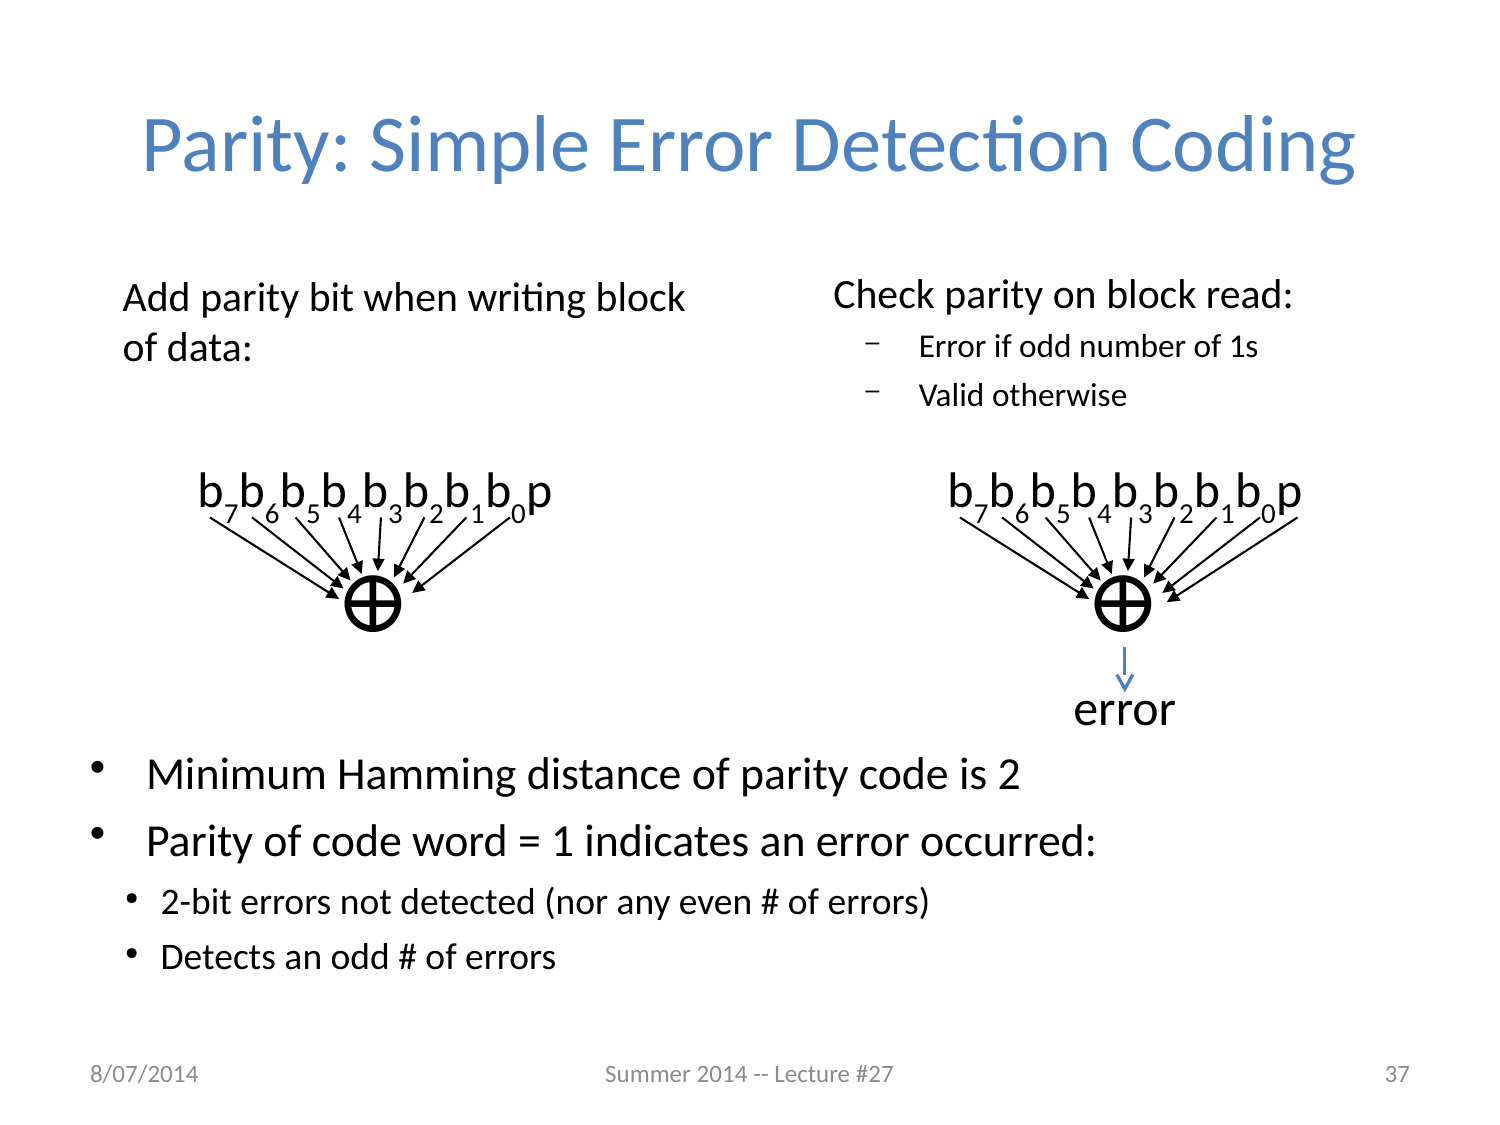

# Parity: Simple Error Detection Coding
Check parity on block read:
Error if odd number of 1s
Valid otherwise
Add parity bit when writing block of data:
b7b6b5b4b3b2b1b0p
𐌈
b7b6b5b4b3b2b1b0p
𐌈
error
Minimum Hamming distance of parity code is 2
Parity of code word = 1 indicates an error occurred:
2-bit errors not detected (nor any even # of errors)
Detects an odd # of errors
8/07/2014
Summer 2014 -- Lecture #27